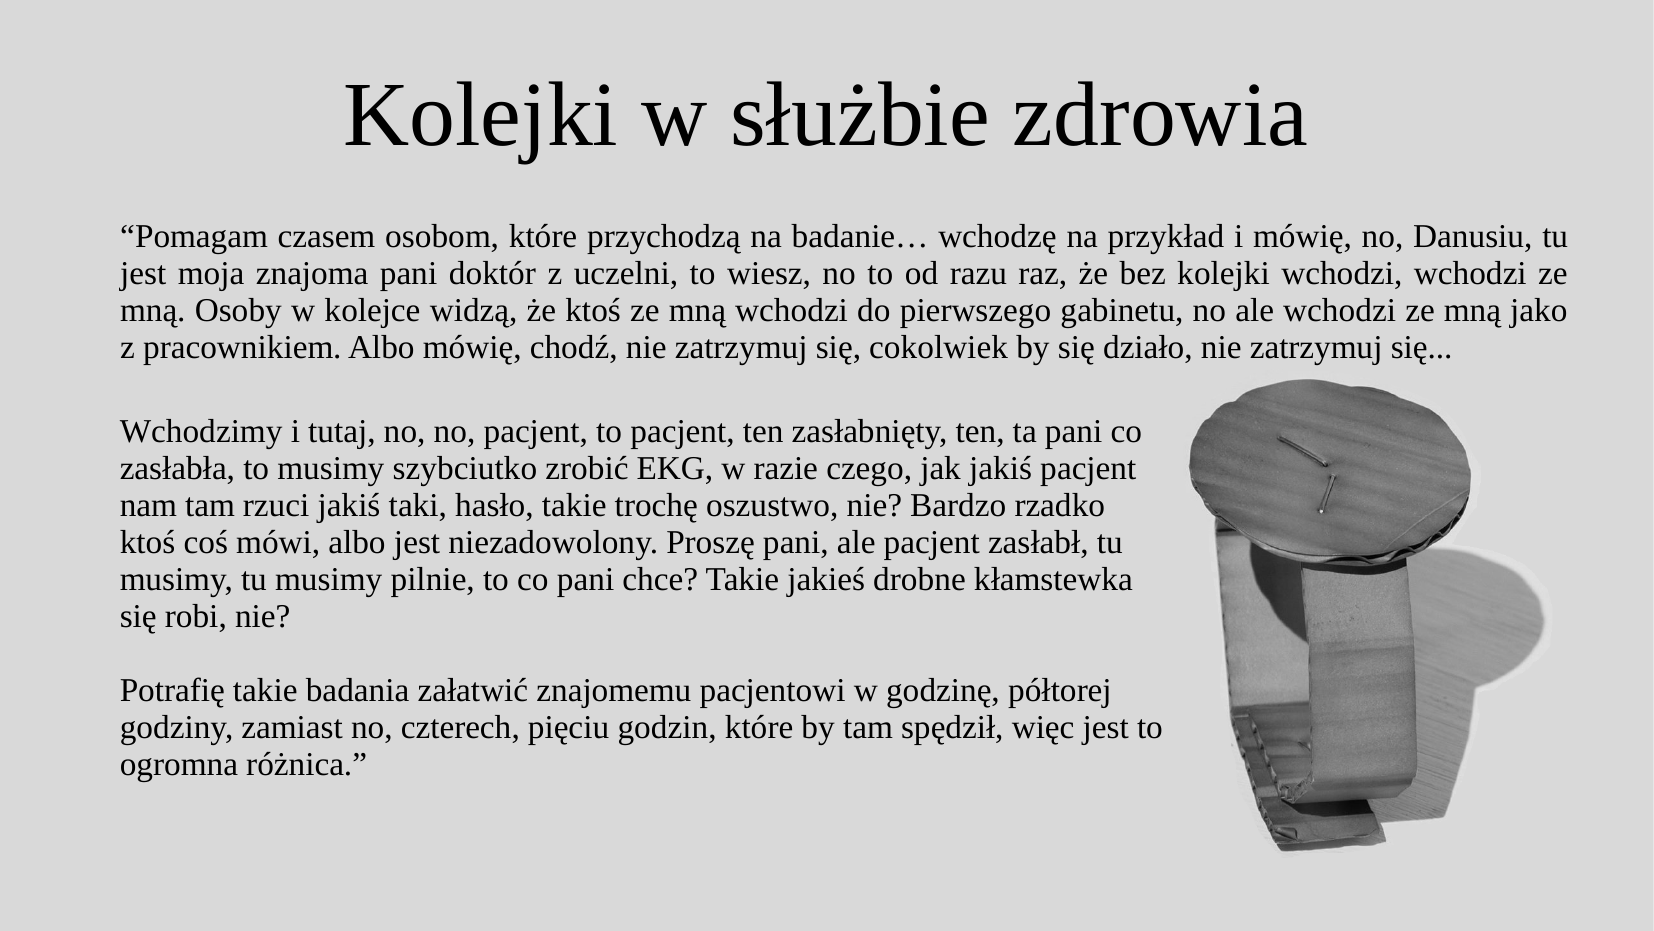

# Kolejki w służbie zdrowia
“Pomagam czasem osobom, które przychodzą na badanie… wchodzę na przykład i mówię, no, Danusiu, tu jest moja znajoma pani doktór z uczelni, to wiesz, no to od razu raz, że bez kolejki wchodzi, wchodzi ze mną. Osoby w kolejce widzą, że ktoś ze mną wchodzi do pierwszego gabinetu, no ale wchodzi ze mną jako z pracownikiem. Albo mówię, chodź, nie zatrzymuj się, cokolwiek by się działo, nie zatrzymuj się...
Wchodzimy i tutaj, no, no, pacjent, to pacjent, ten zasłabnięty, ten, ta pani co zasłabła, to musimy szybciutko zrobić EKG, w razie czego, jak jakiś pacjent nam tam rzuci jakiś taki, hasło, takie trochę oszustwo, nie? Bardzo rzadko ktoś coś mówi, albo jest niezadowolony. Proszę pani, ale pacjent zasłabł, tu musimy, tu musimy pilnie, to co pani chce? Takie jakieś drobne kłamstewka się robi, nie?
Potrafię takie badania załatwić znajomemu pacjentowi w godzinę, półtorej godziny, zamiast no, czterech, pięciu godzin, które by tam spędził, więc jest to ogromna różnica.”